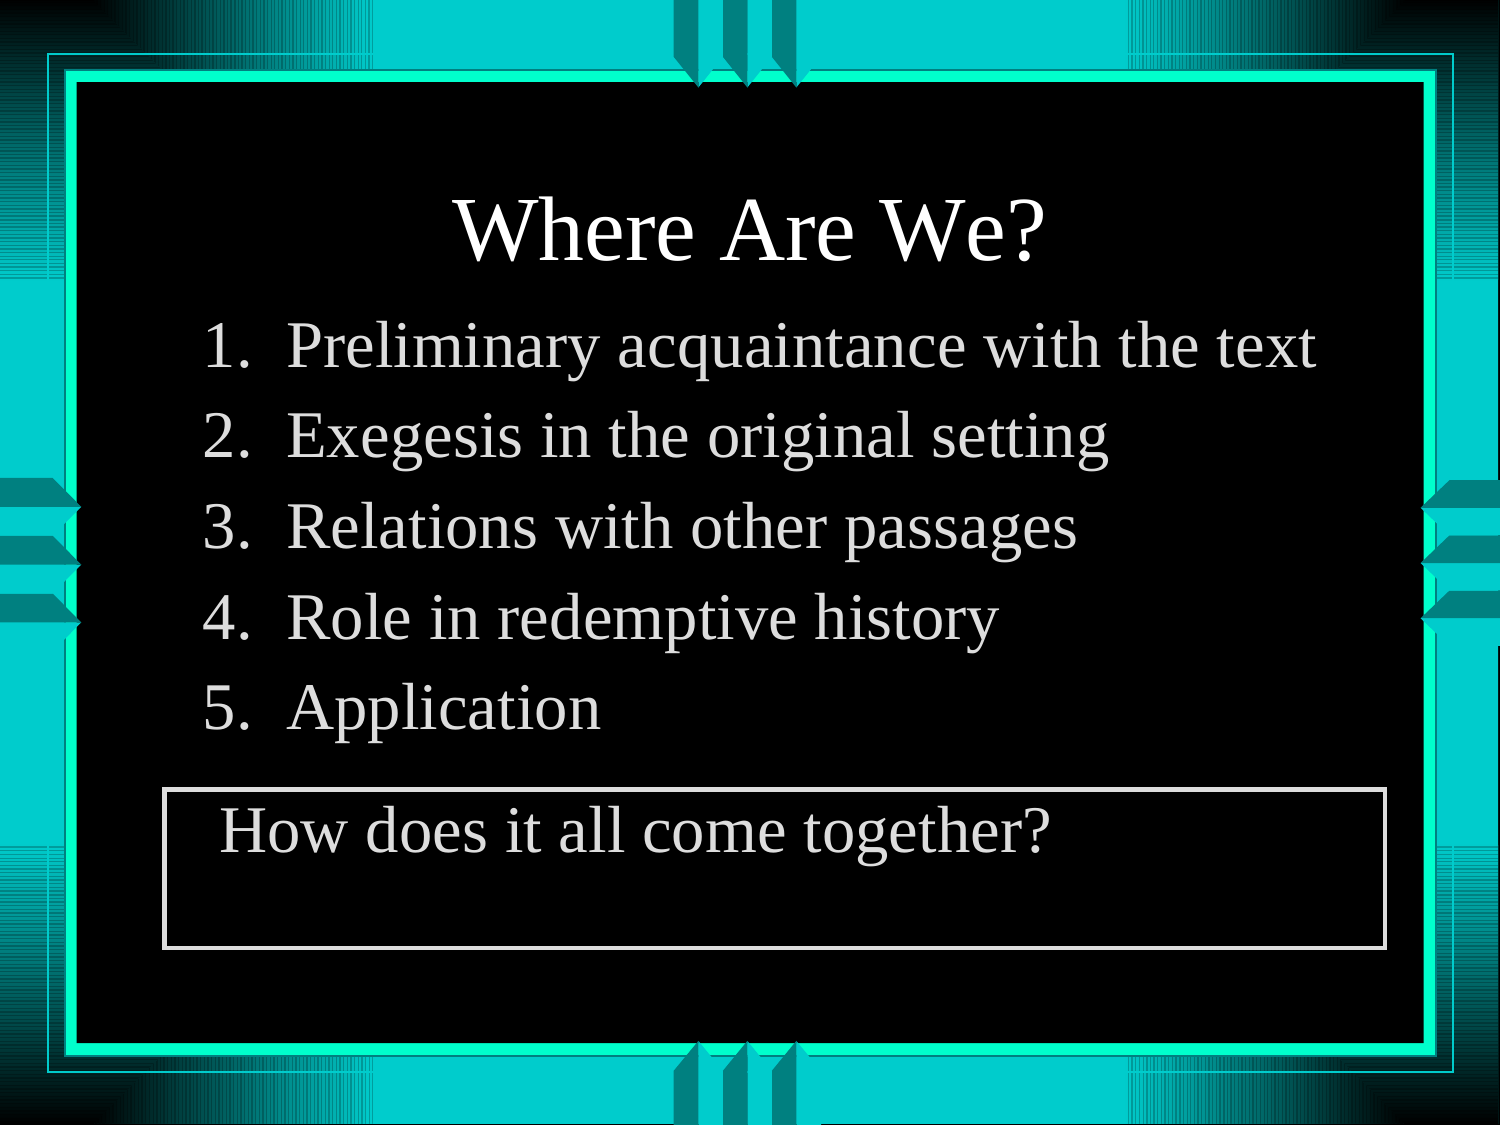

# Where Are We?
1. Preliminary acquaintance with the text
2. Exegesis in the original setting
3. Relations with other passages
4. Role in redemptive history
5. Application
 How does it all come together?